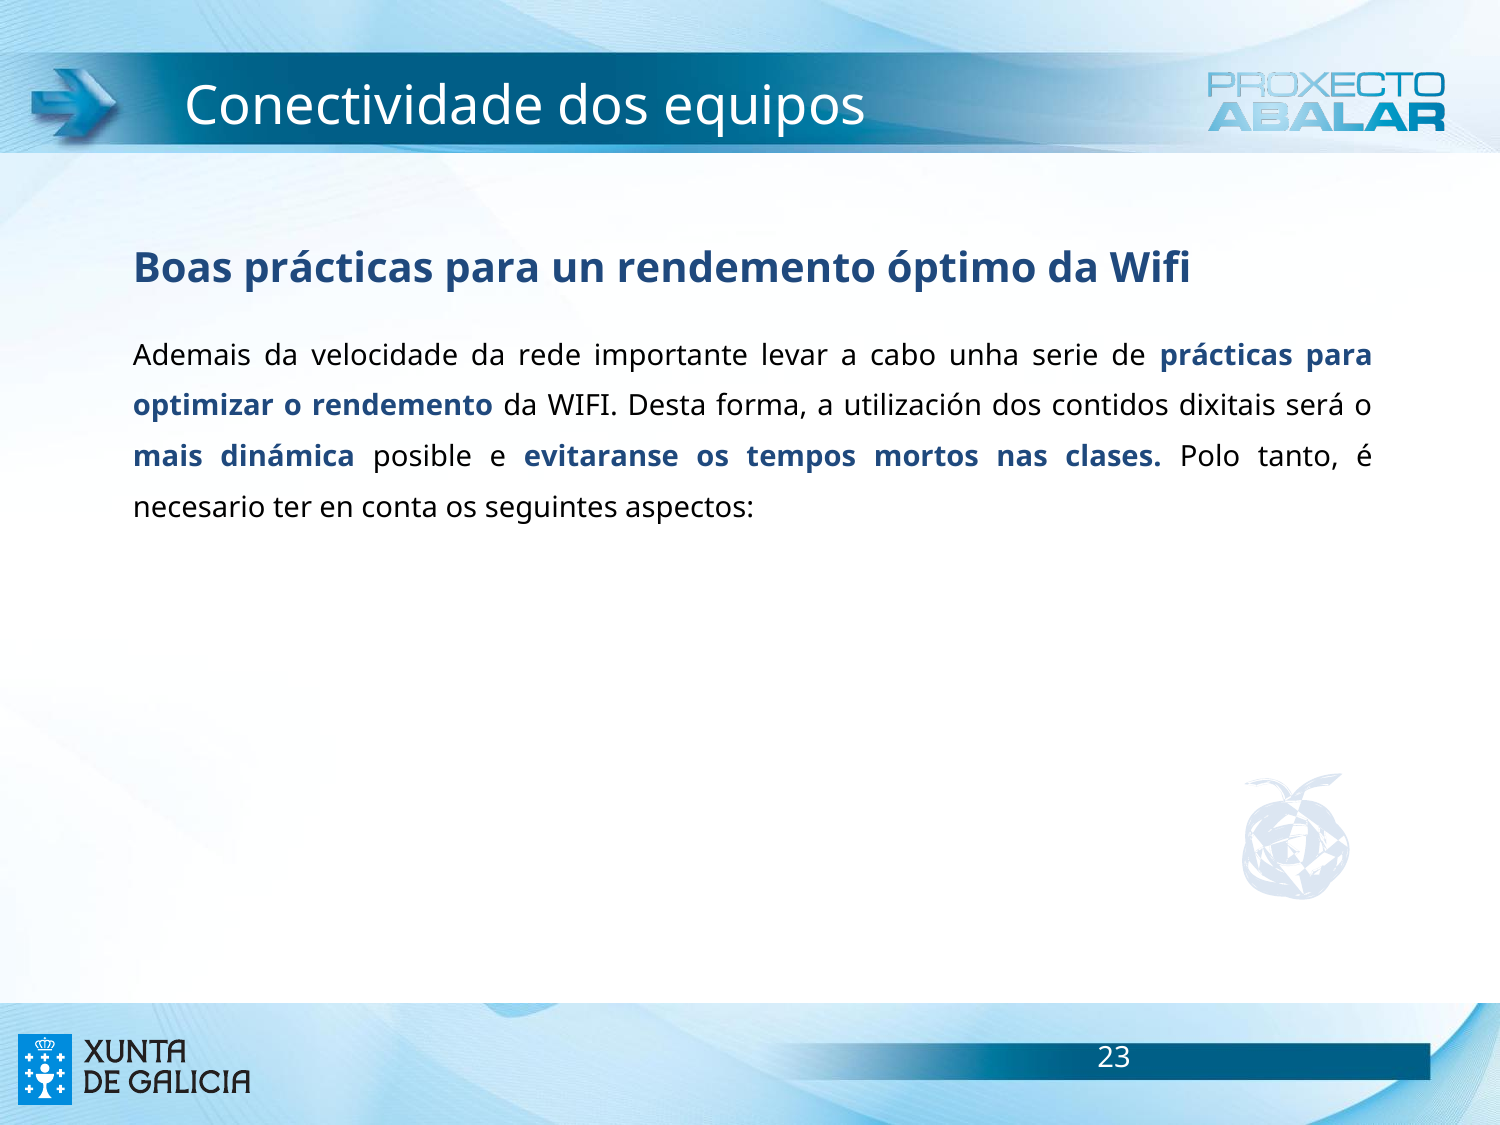

Conectividade dos equipos
Boas prácticas para un rendemento óptimo da Wifi
Ademais da velocidade da rede importante levar a cabo unha serie de prácticas para optimizar o rendemento da WIFI. Desta forma, a utilización dos contidos dixitais será o mais dinámica posible e evitaranse os tempos mortos nas clases. Polo tanto, é necesario ter en conta os seguintes aspectos: